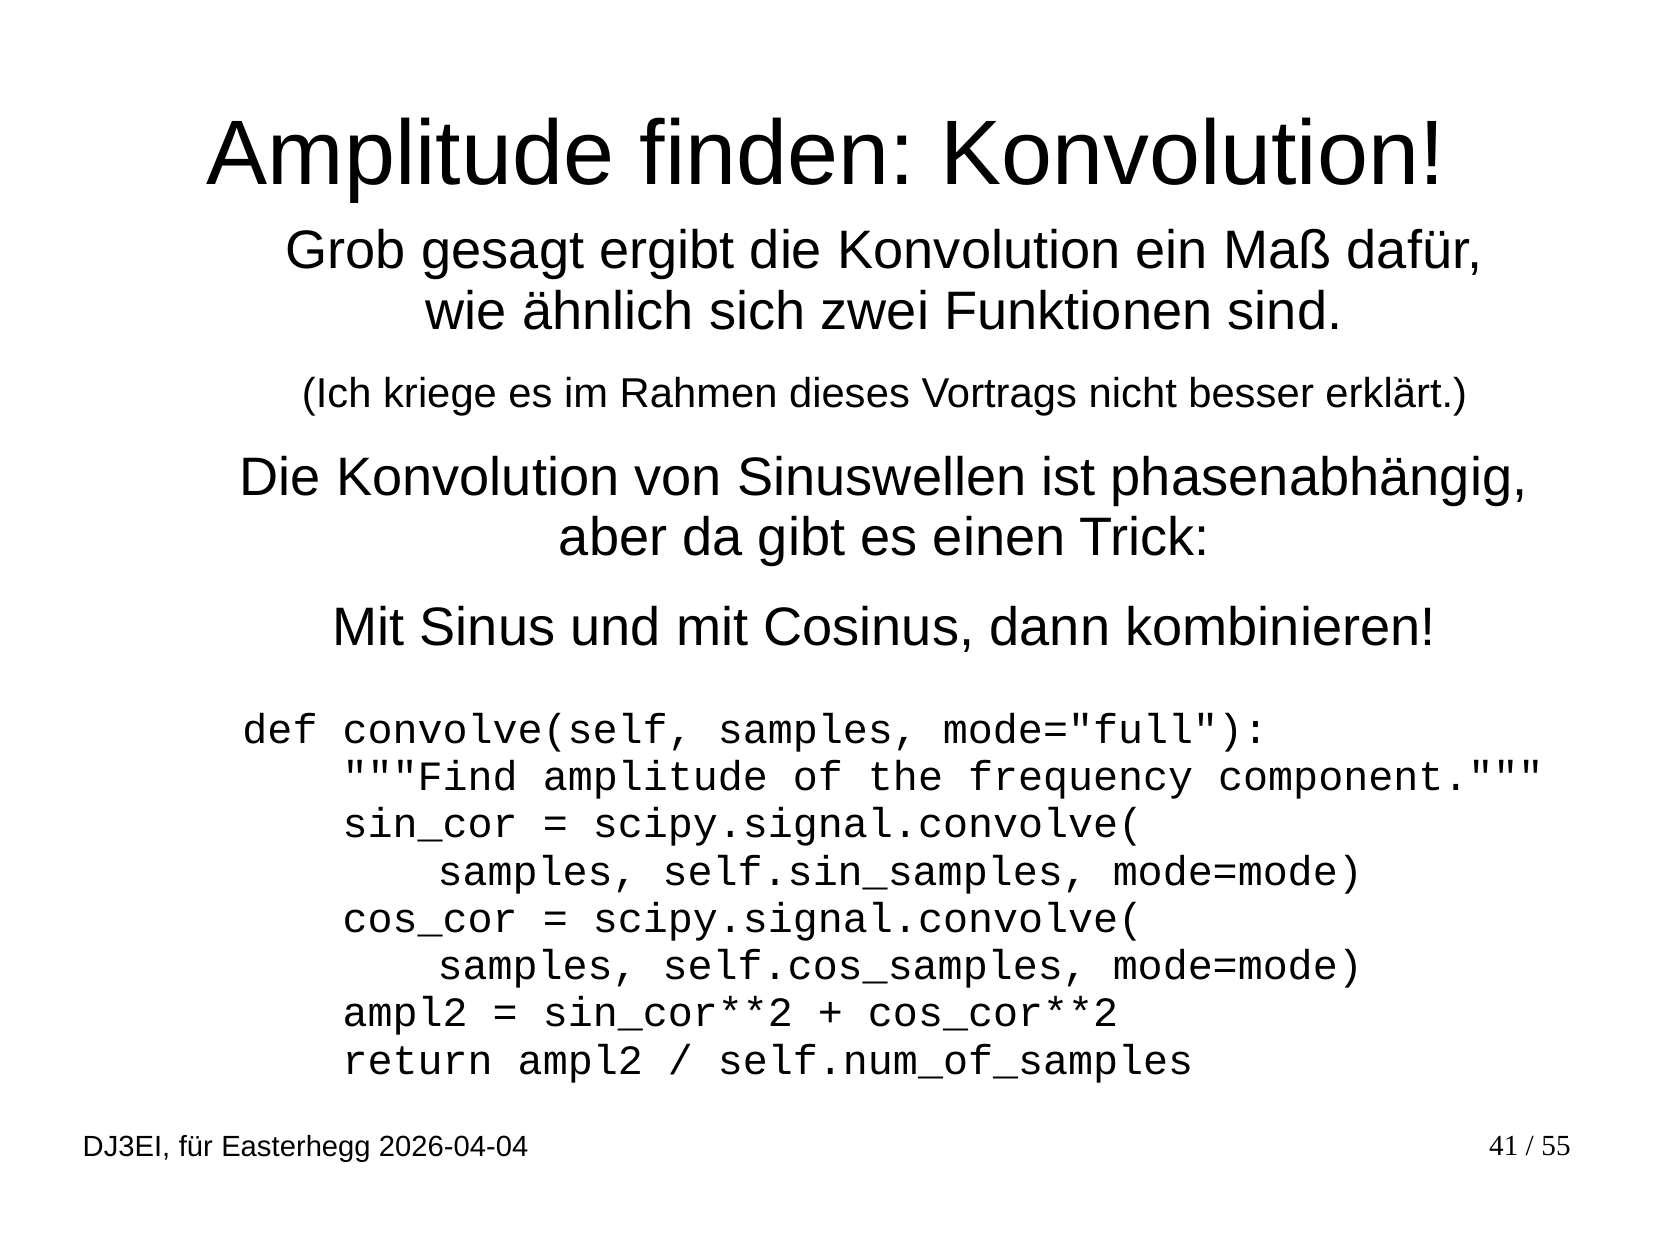

# Amplitude finden: Konvolution!
Grob gesagt ergibt die Konvolution ein Maß dafür,
wie ähnlich sich zwei Funktionen sind.
(Ich kriege es im Rahmen dieses Vortrags nicht besser erklärt.)
Die Konvolution von Sinuswellen ist phasenabhängig,
aber da gibt es einen Trick:
Mit Sinus und mit Cosinus, dann kombinieren!
 def convolve(self, samples, mode="full"):
 """Find amplitude of the frequency component."""
 sin_cor = scipy.signal.convolve(
				samples, self.sin_samples, mode=mode)
 cos_cor = scipy.signal.convolve(
				samples, self.cos_samples, mode=mode)
 ampl2 = sin_cor**2 + cos_cor**2
 return ampl2 / self.num_of_samples
41